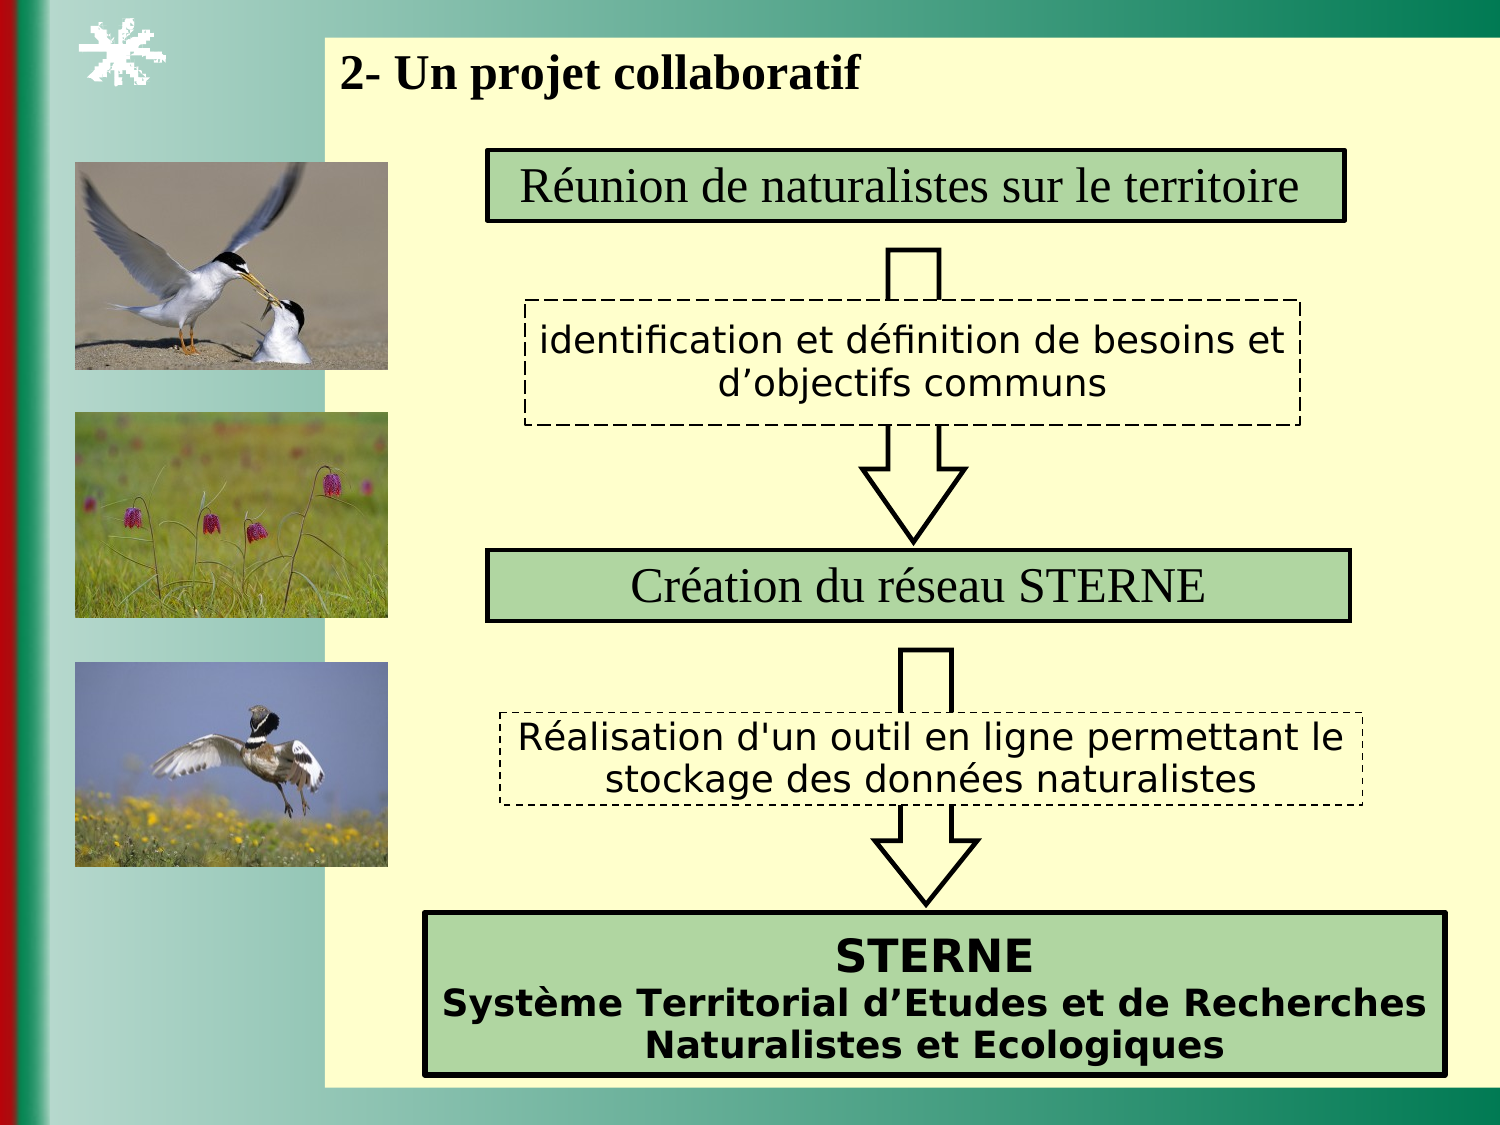

2- Un projet collaboratif
Réunion de naturalistes sur le territoire
identification et définition de besoins et d’objectifs communs
Création du réseau STERNE
Réalisation d'un outil en ligne permettant le stockage des données naturalistes
STERNE
Système Territorial d’Etudes et de Recherches Naturalistes et Ecologiques